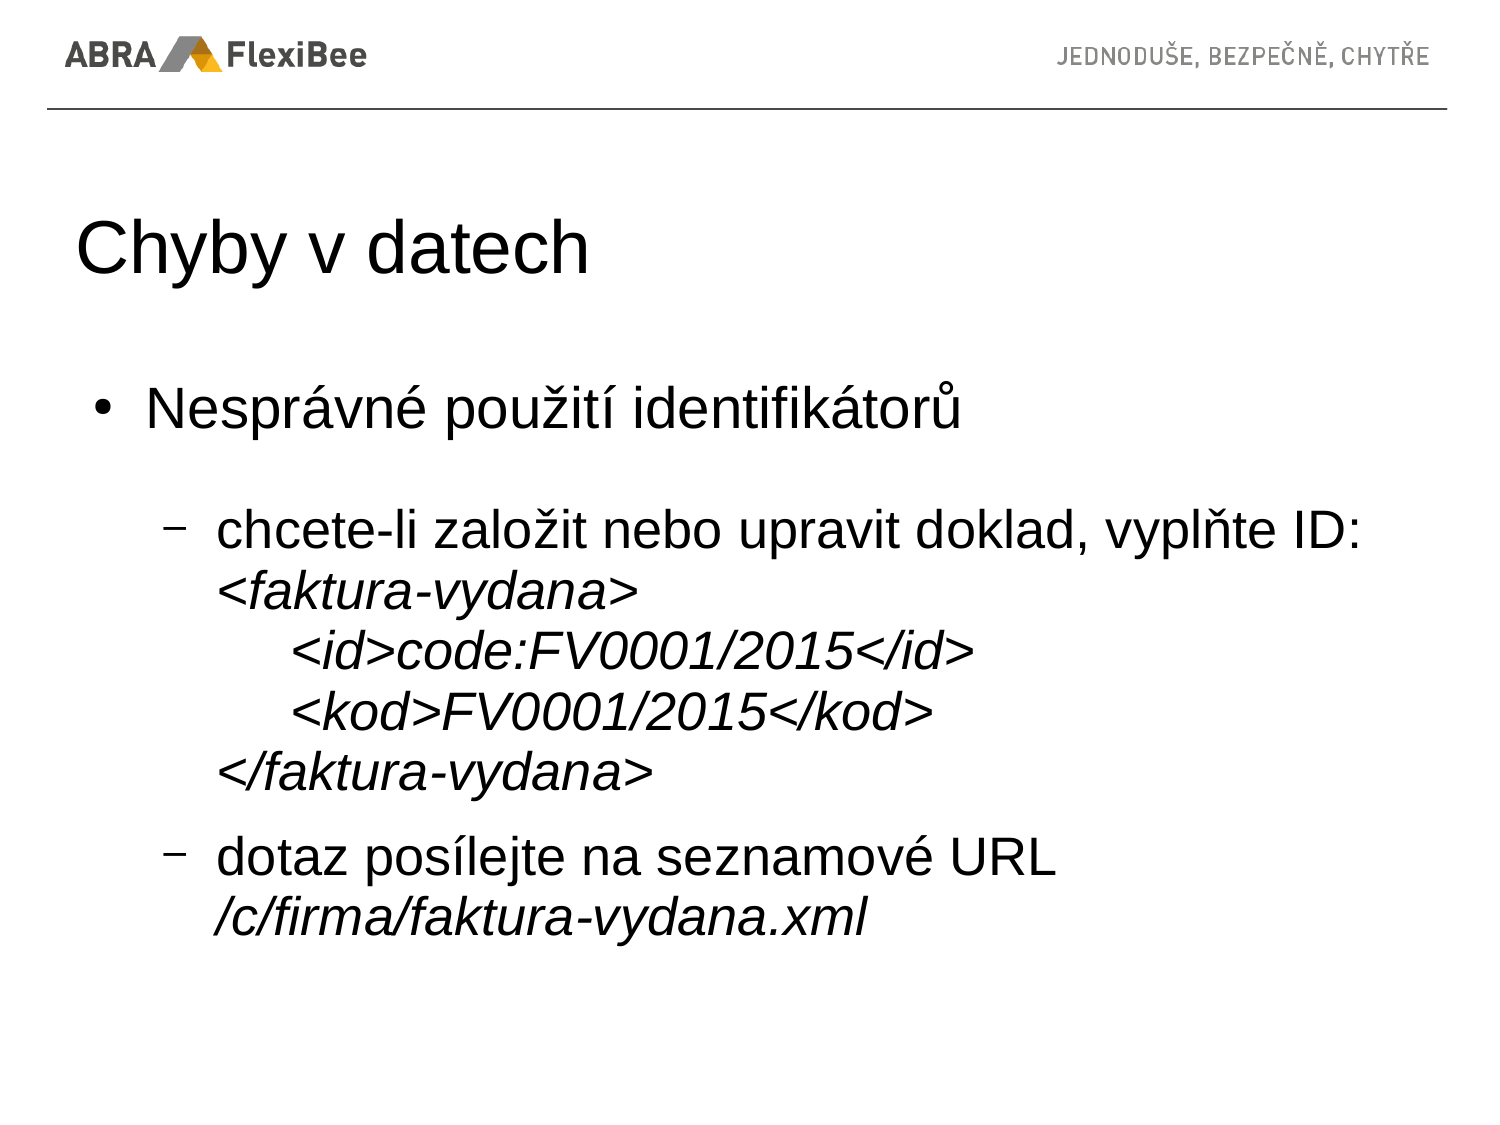

# Chyby v datech
Nesprávné použití identifikátorů
chcete-li založit nebo upravit doklad, vyplňte ID:
<faktura-vydana>
	<id>code:FV0001/2015</id>
	<kod>FV0001/2015</kod>
</faktura-vydana>
dotaz posílejte na seznamové URL
/c/firma/faktura-vydana.xml